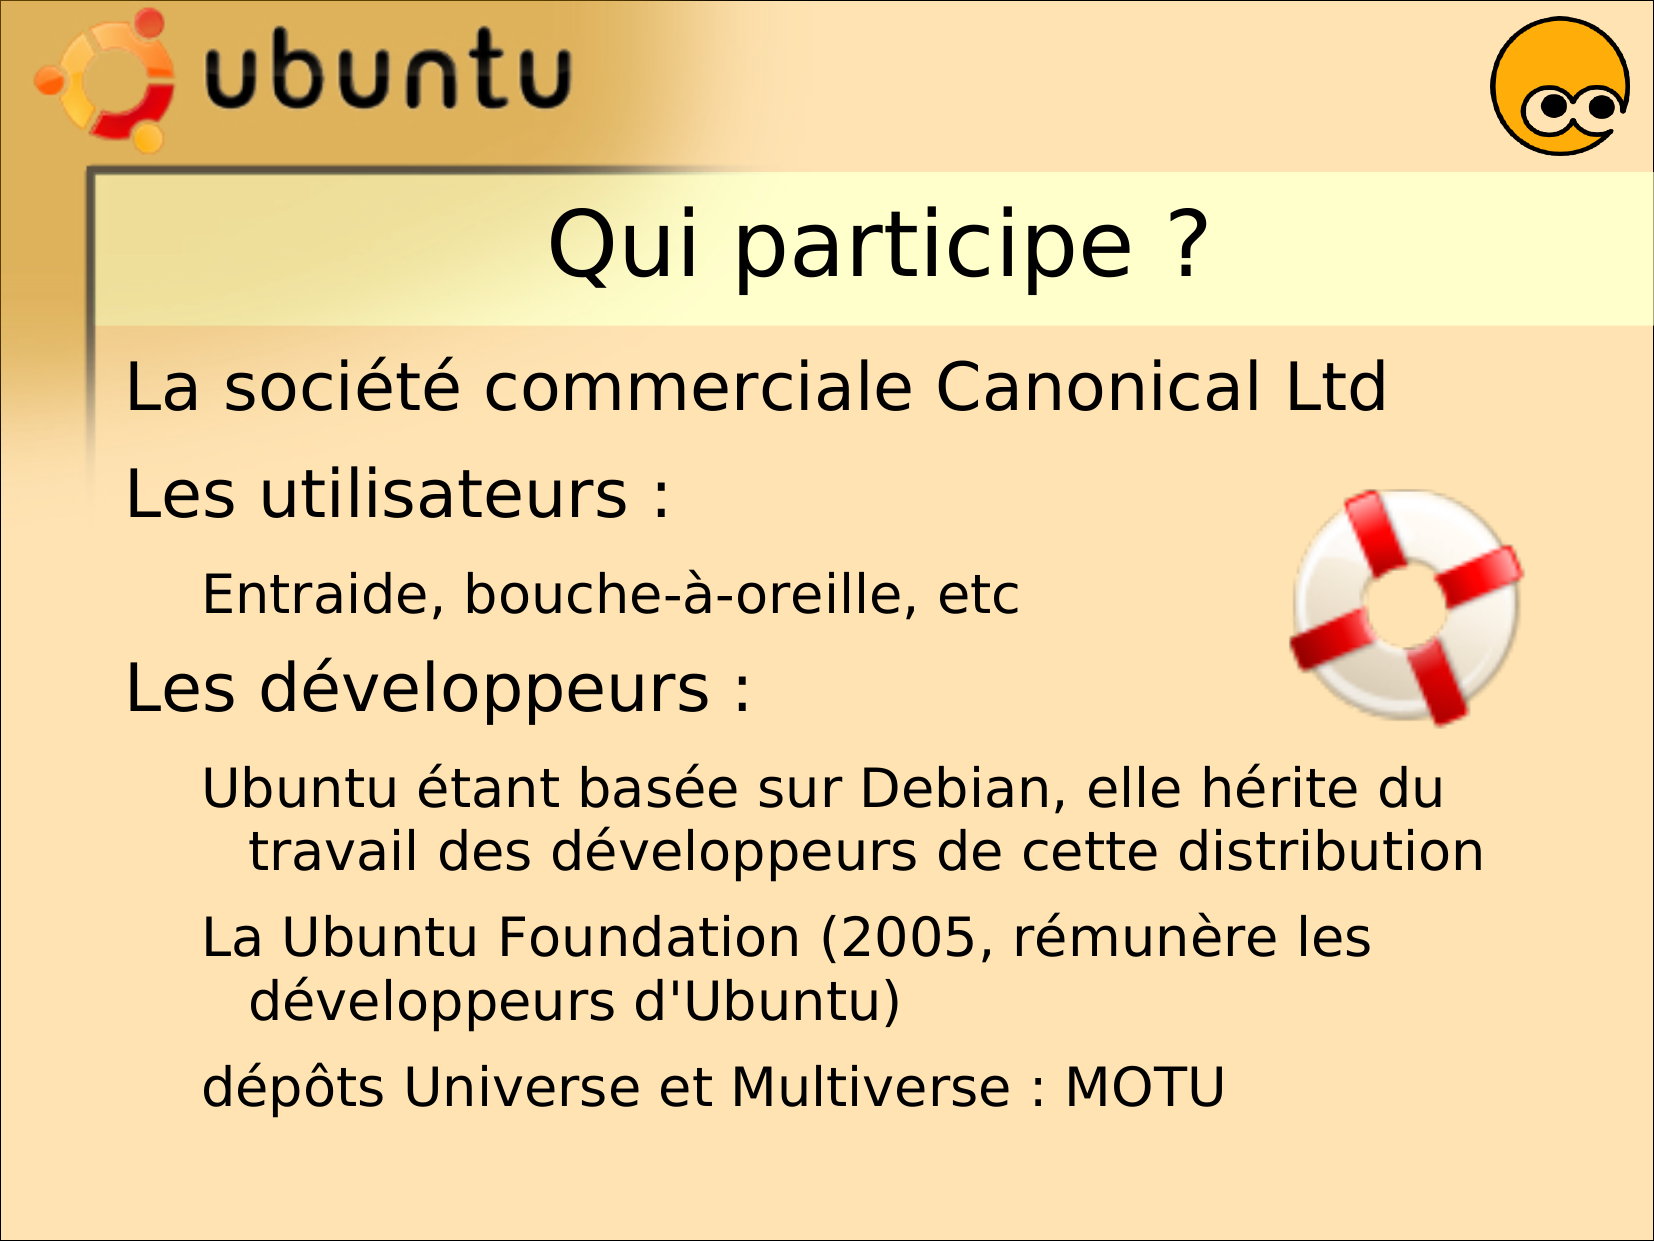

# Qui participe ?
La société commerciale Canonical Ltd
Les utilisateurs :
Entraide, bouche-à-oreille, etc
Les développeurs :
Ubuntu étant basée sur Debian, elle hérite du travail des développeurs de cette distribution
La Ubuntu Foundation (2005, rémunère les développeurs d'Ubuntu)
dépôts Universe et Multiverse : MOTU